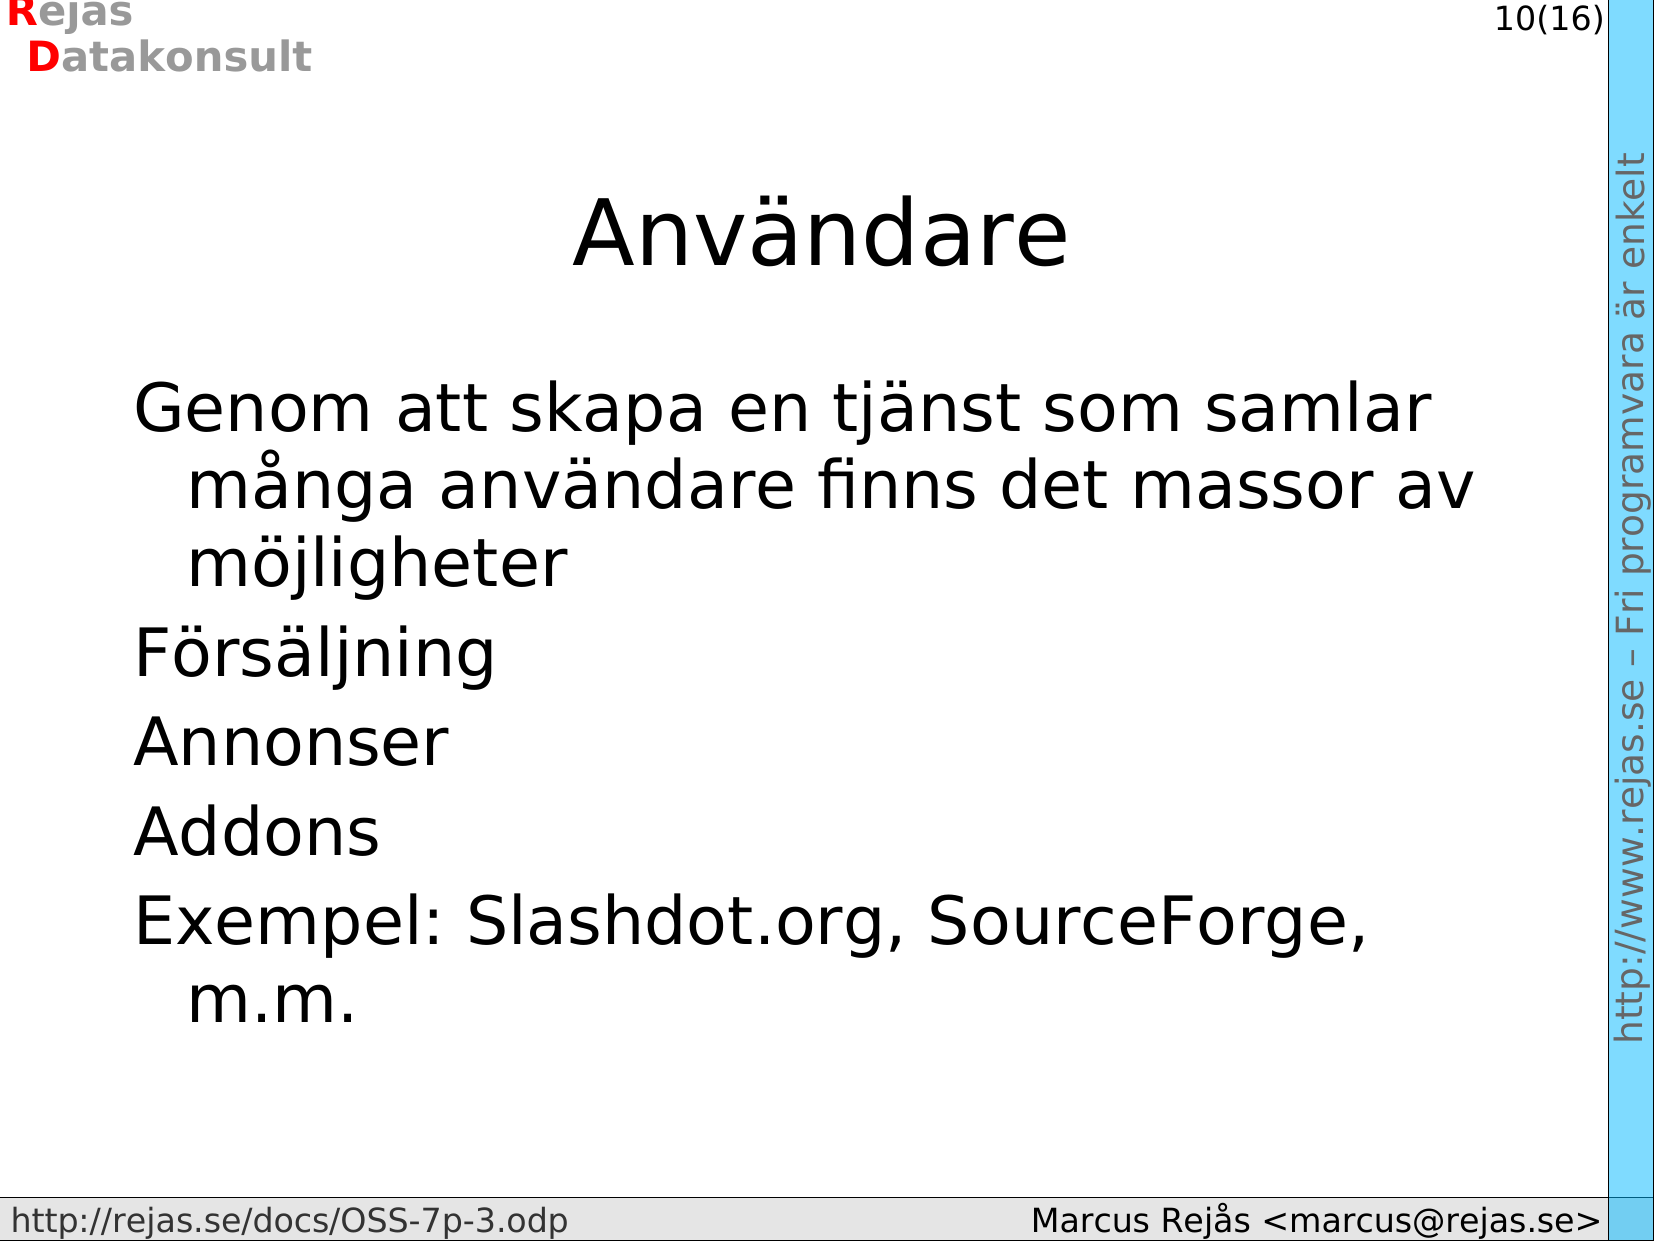

# Användare
Genom att skapa en tjänst som samlar många användare finns det massor av möjligheter
Försäljning
Annonser
Addons
Exempel: Slashdot.org, SourceForge, m.m.